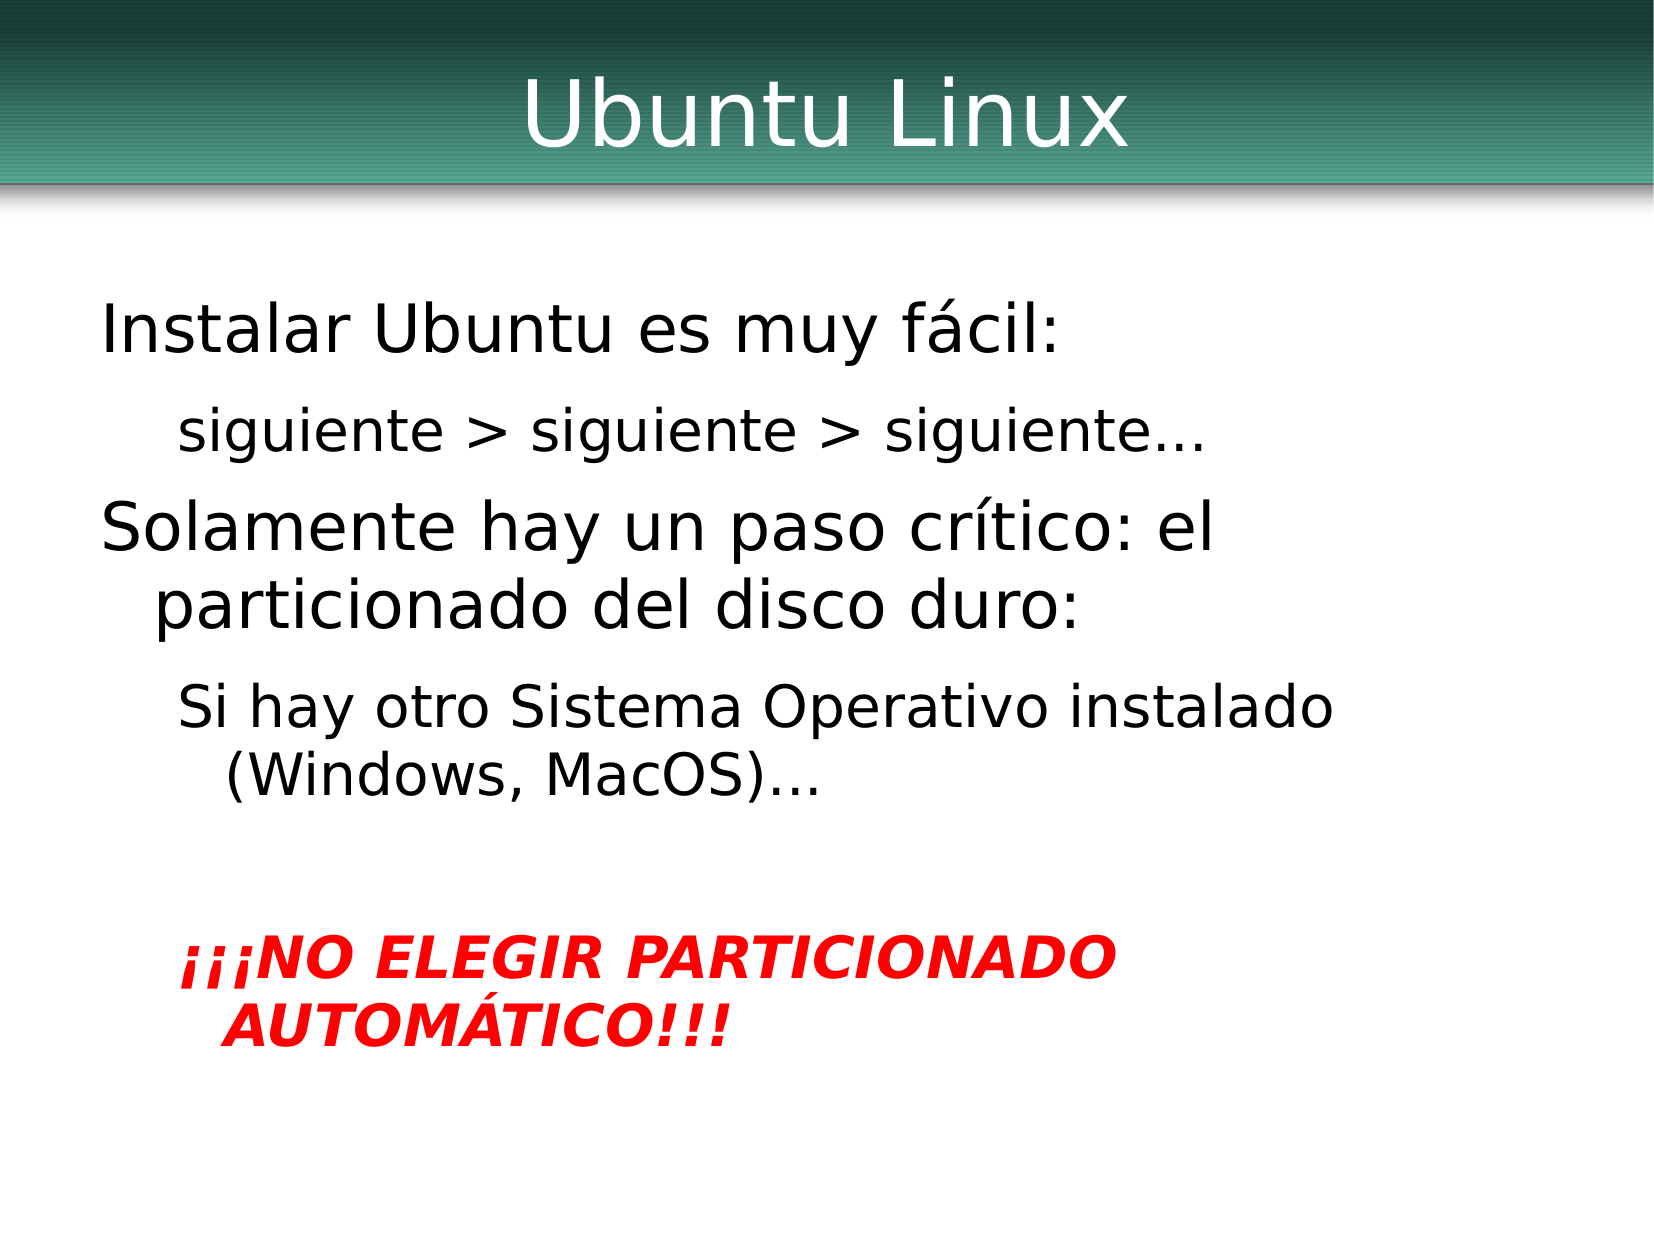

# Ubuntu Linux
Instalar Ubuntu es muy fácil:
siguiente > siguiente > siguiente...
Solamente hay un paso crítico: el particionado del disco duro:
Si hay otro Sistema Operativo instalado (Windows, MacOS)...
¡¡¡NO ELEGIR PARTICIONADO AUTOMÁTICO!!!